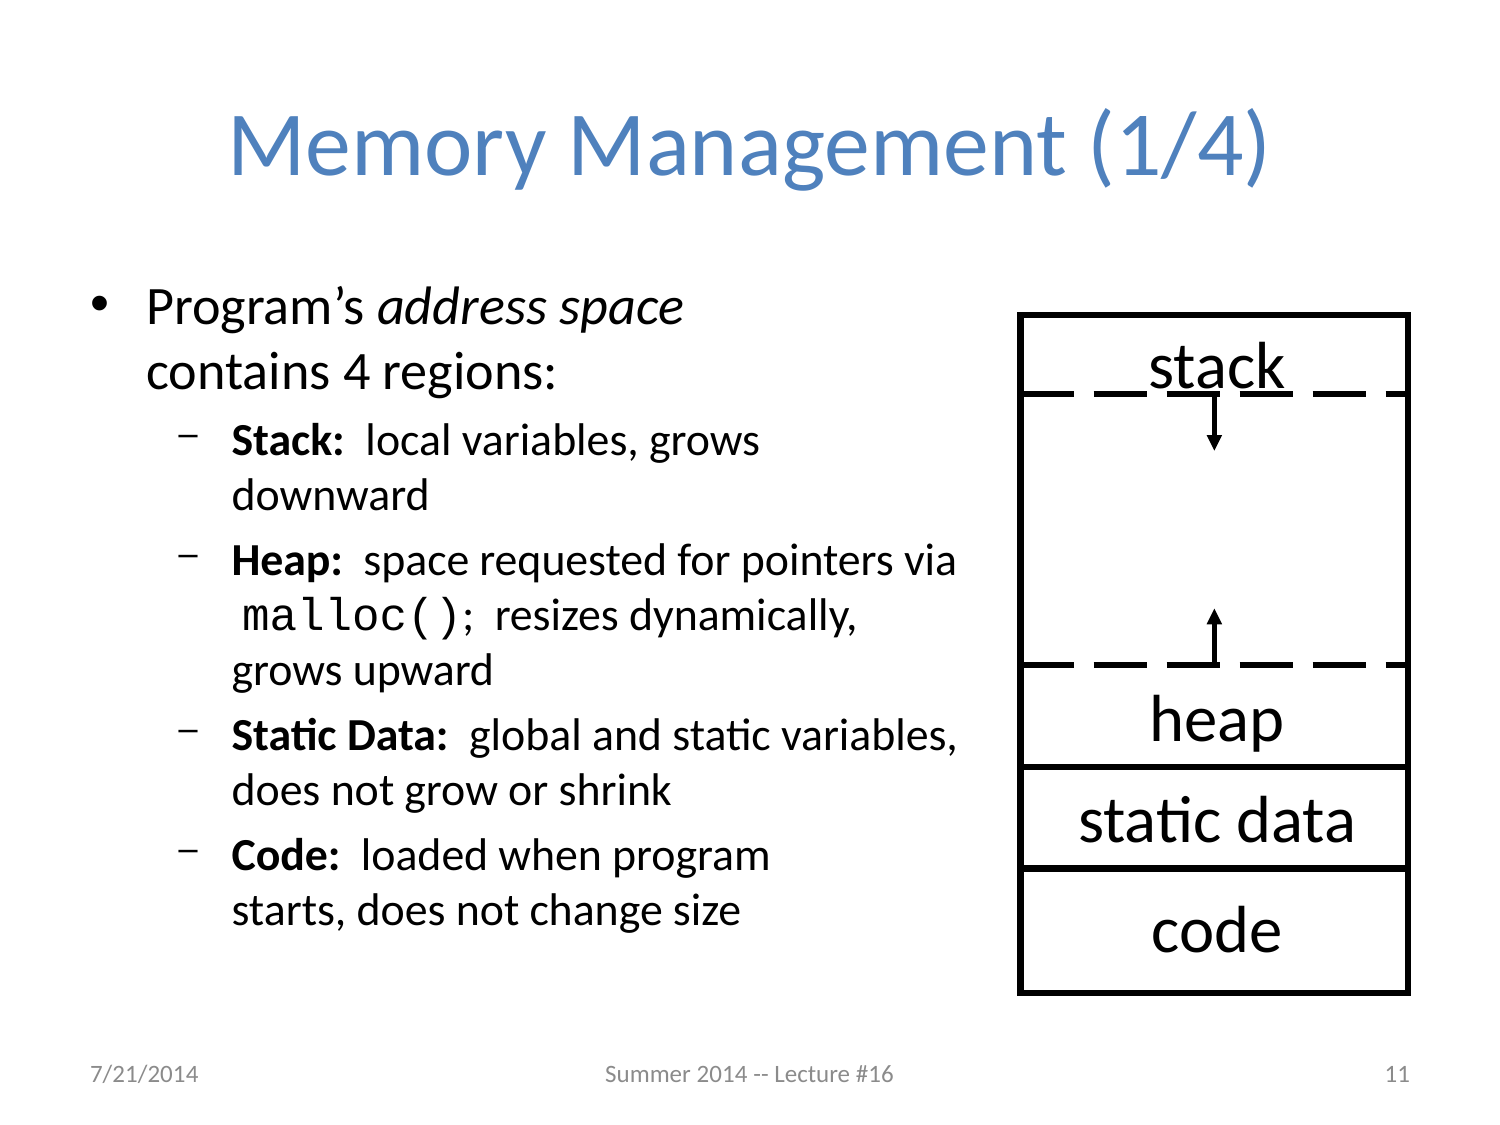

# Memory Management (1/4)
Program’s address space
contains 4 regions:
Stack: local variables, grows downward
Heap: space requested for pointers via malloc(); resizes dynamically, grows upward
Static Data: global and static variables, does not grow or shrink
Code: loaded when program
starts, does not change size
stack
heap
static data
code
7/21/2014
Summer 2014 -- Lecture #16